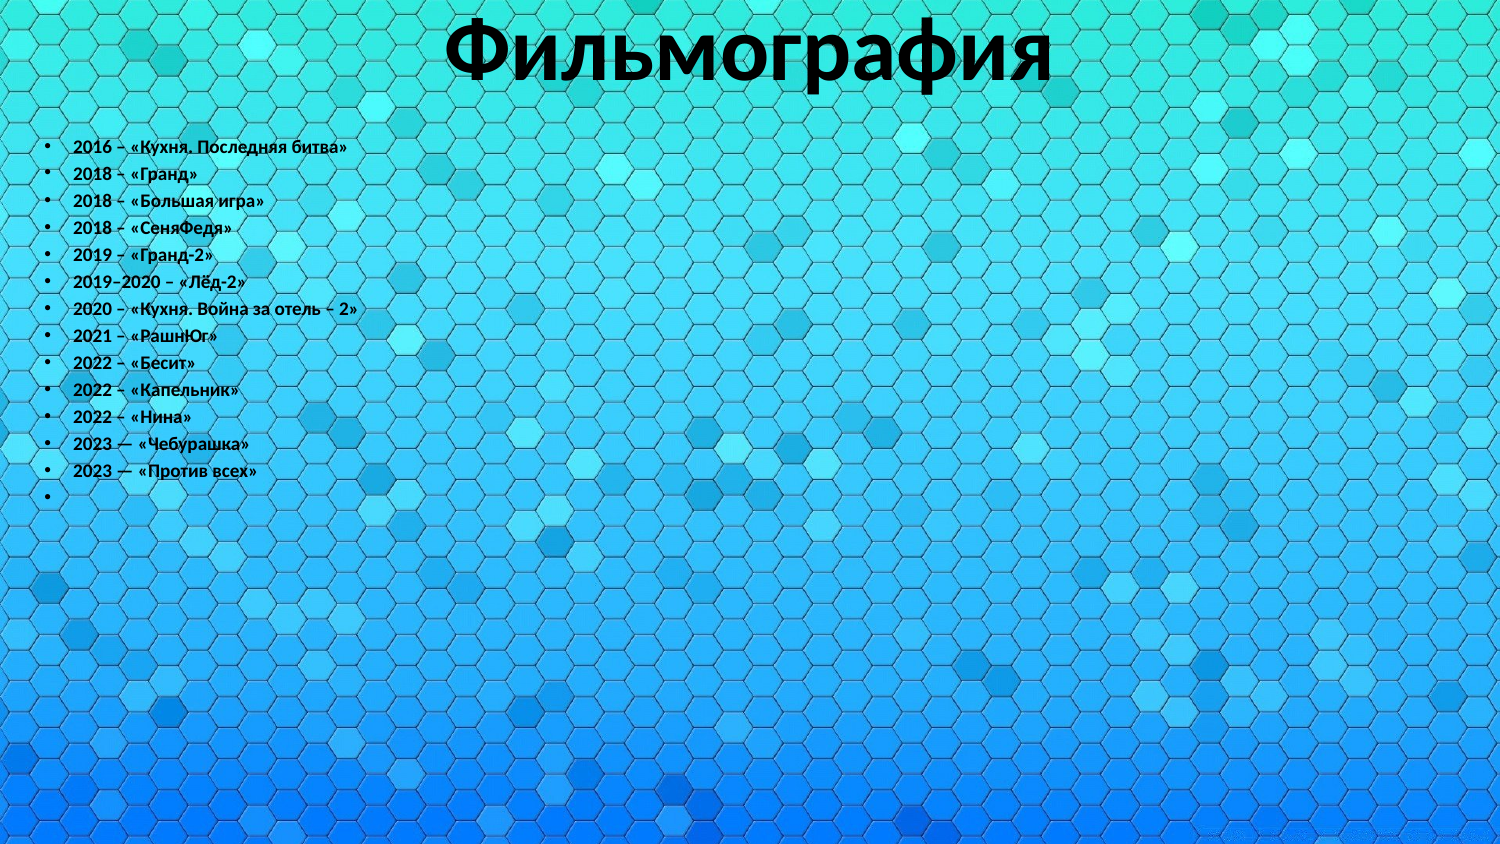

# Фильмография
2016 – «Кухня. Последняя битва»
2018 – «Гранд»
2018 – «Большая игра»
2018 – «СеняФедя»
2019 – «Гранд-2»
2019–2020 – «Лёд-2»
2020 – «Кухня. Война за отель – 2»
2021 – «РашнЮг»
2022 – «Бесит»
2022 – «Капельник»
2022 – «Нина»
2023 — «Чебурашка»
2023 — «Против всех»﻿